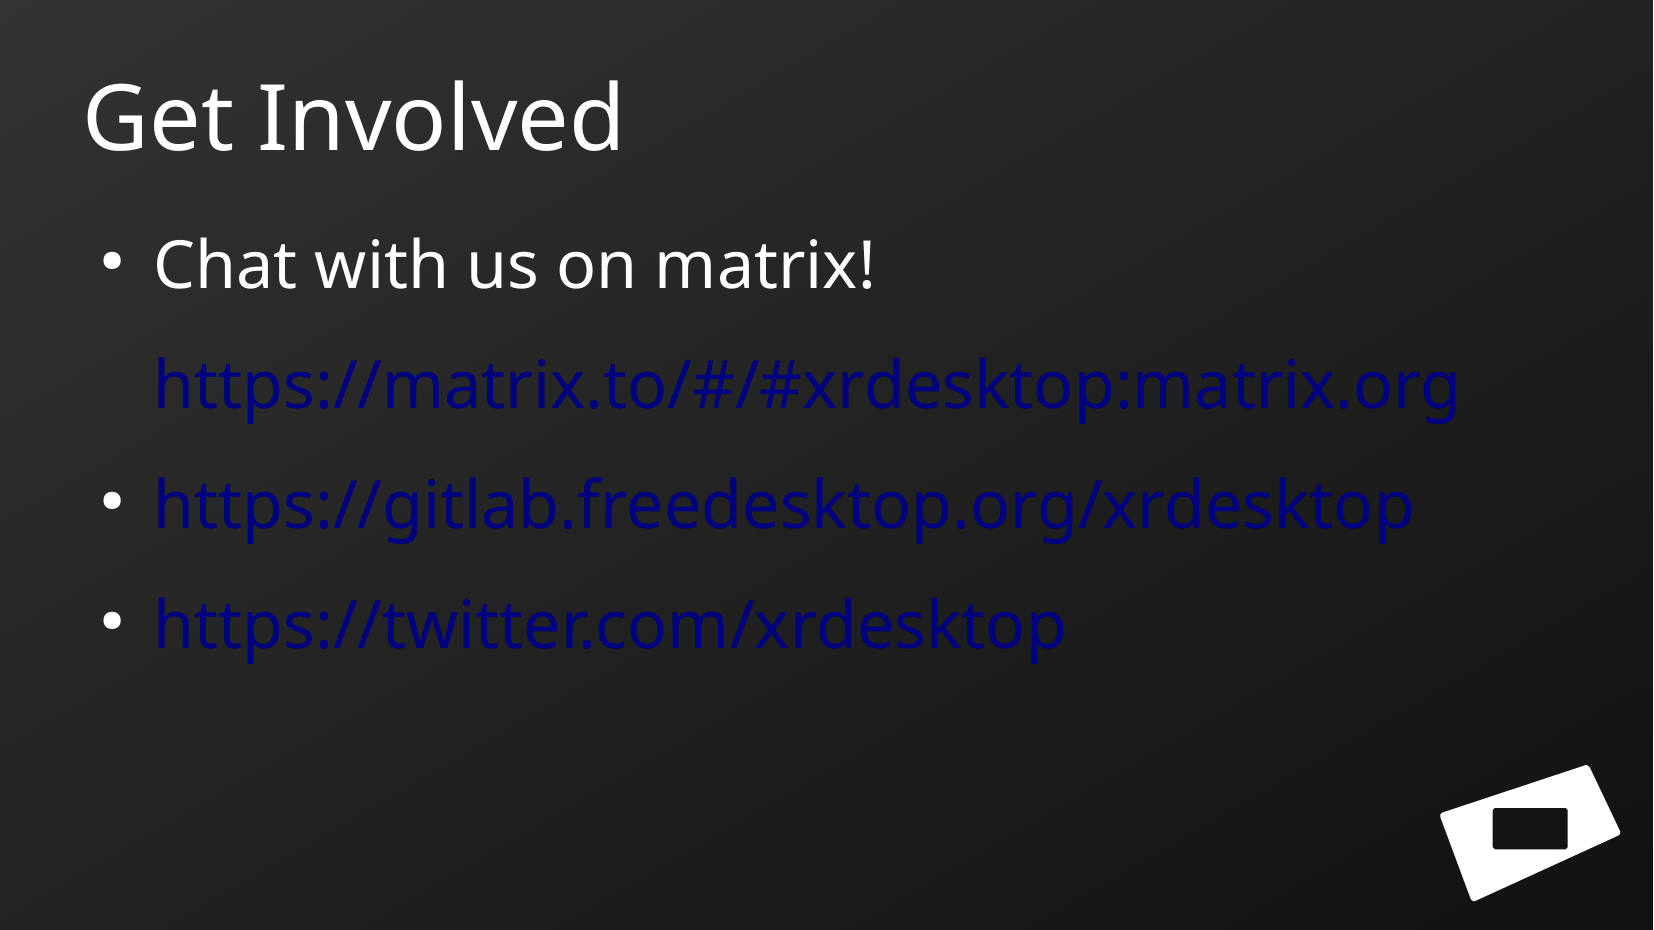

# Get Involved
Chat with us on matrix!
https://matrix.to/#/#xrdesktop:matrix.org
https://gitlab.freedesktop.org/xrdesktop
https://twitter.com/xrdesktop